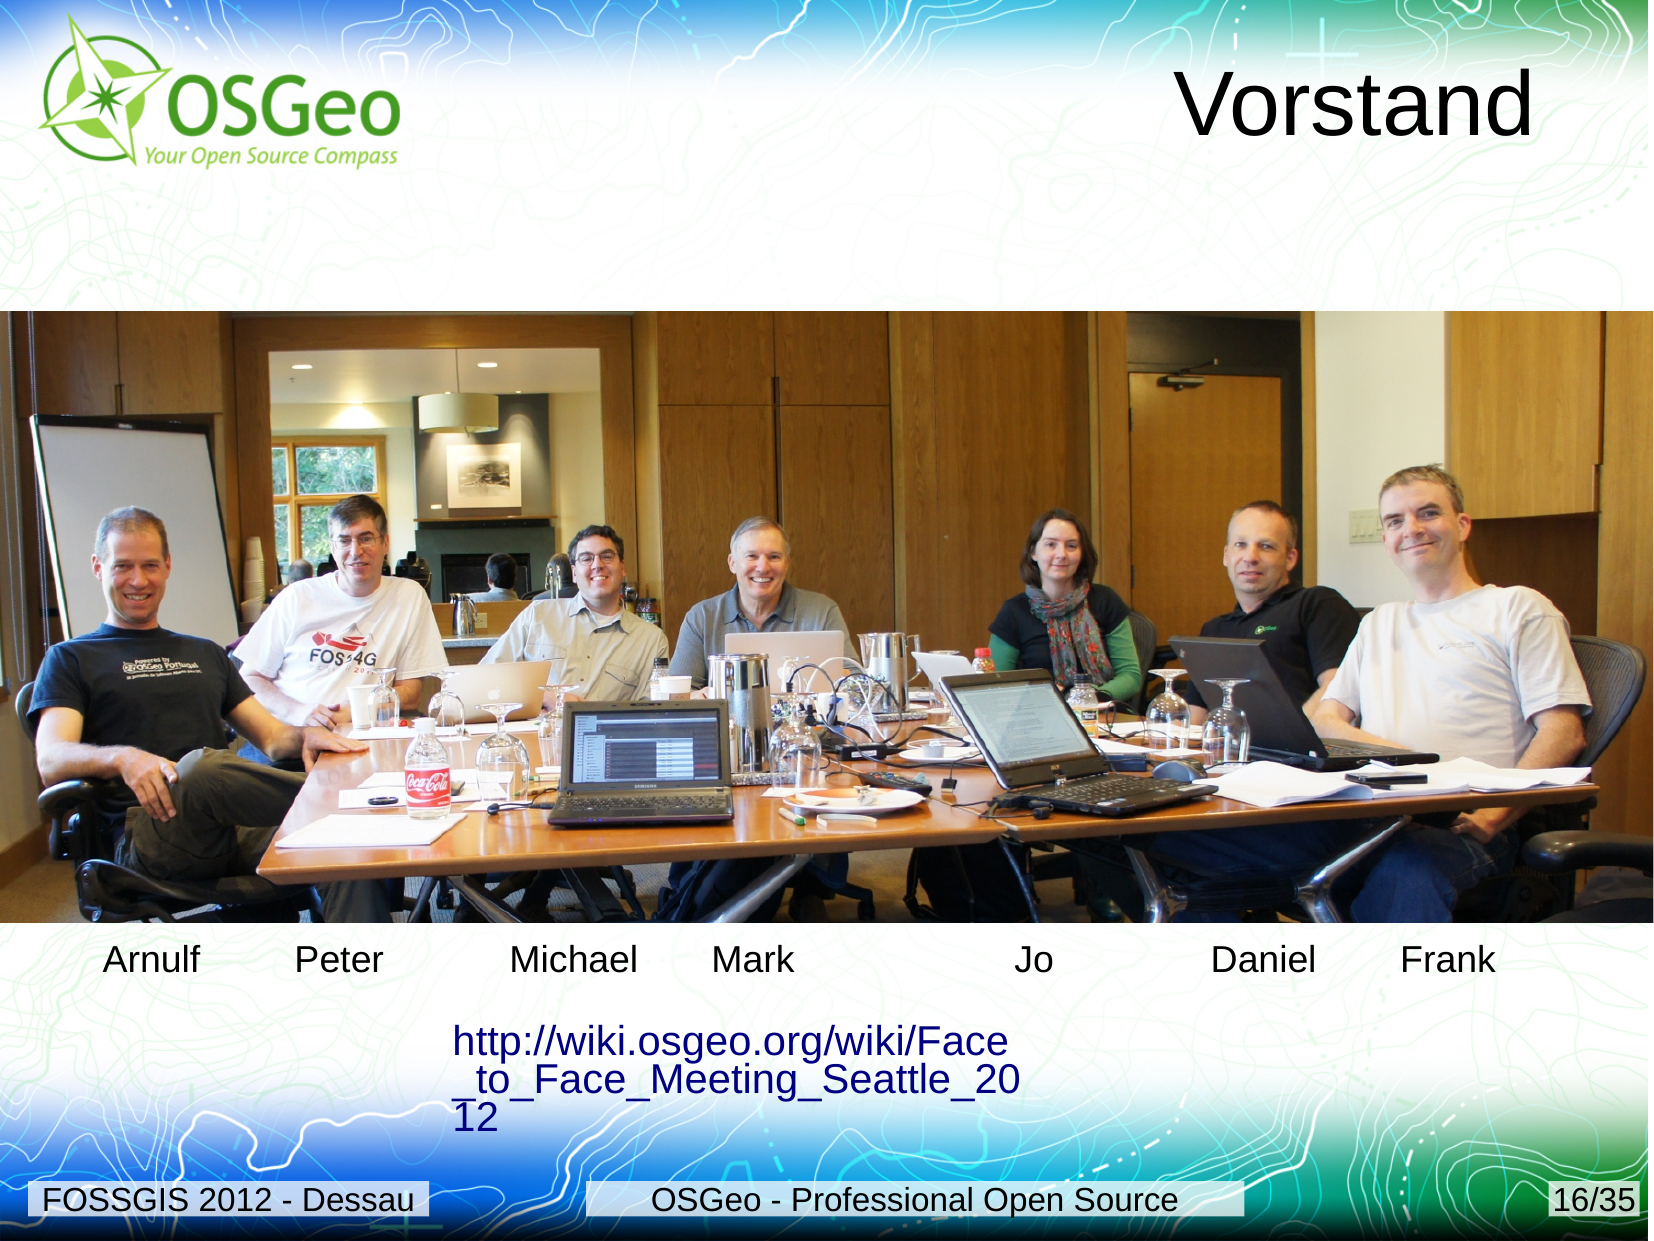

# Vorstand
Arnulf Peter Michael Mark Jo Daniel Frank
http://wiki.osgeo.org/wiki/Face_to_Face_Meeting_Seattle_2012
FOSSGIS 2012 - Dessau
OSGeo - Professional Open Source
16